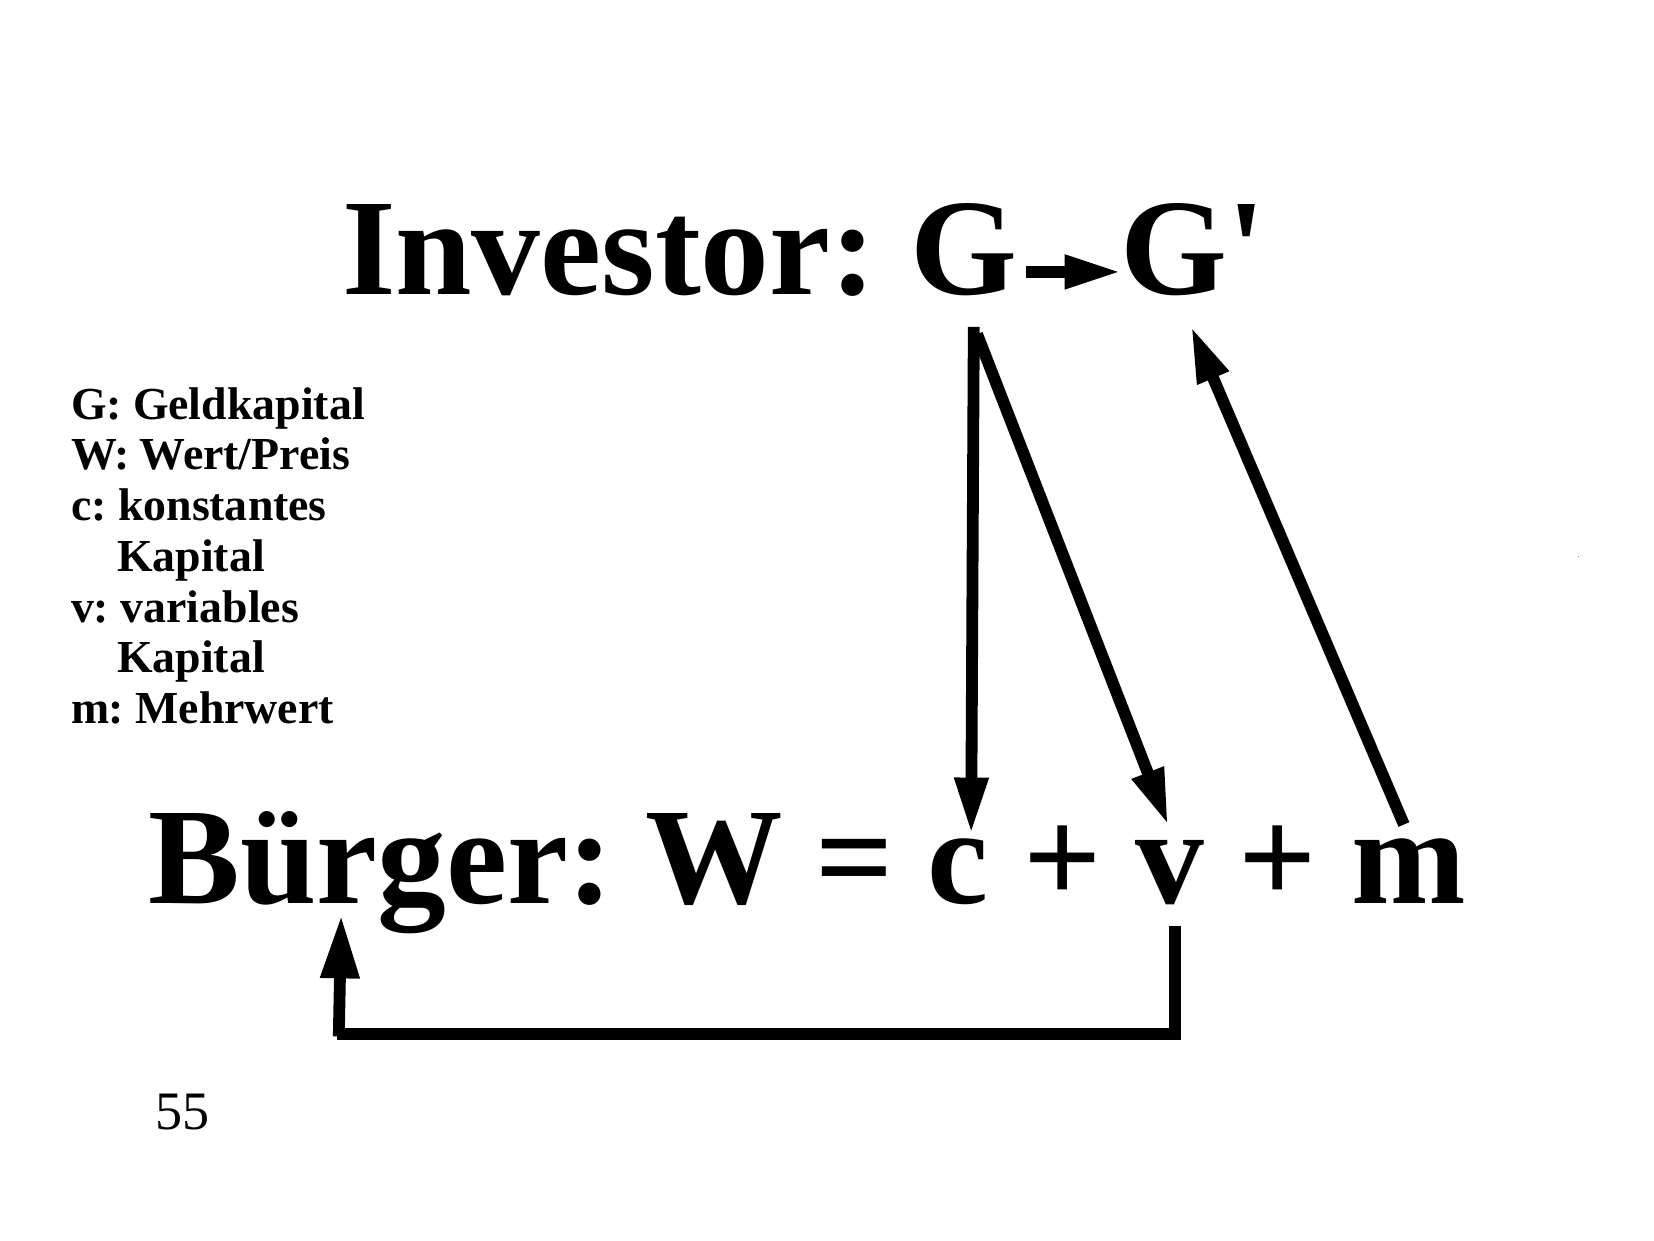

Investor: G G'
 Bürger: W = c + v + m
G: Geldkapital
W: Wert/Preis
c: konstantes
 Kapital
v: variables
 Kapital
m: Mehrwert